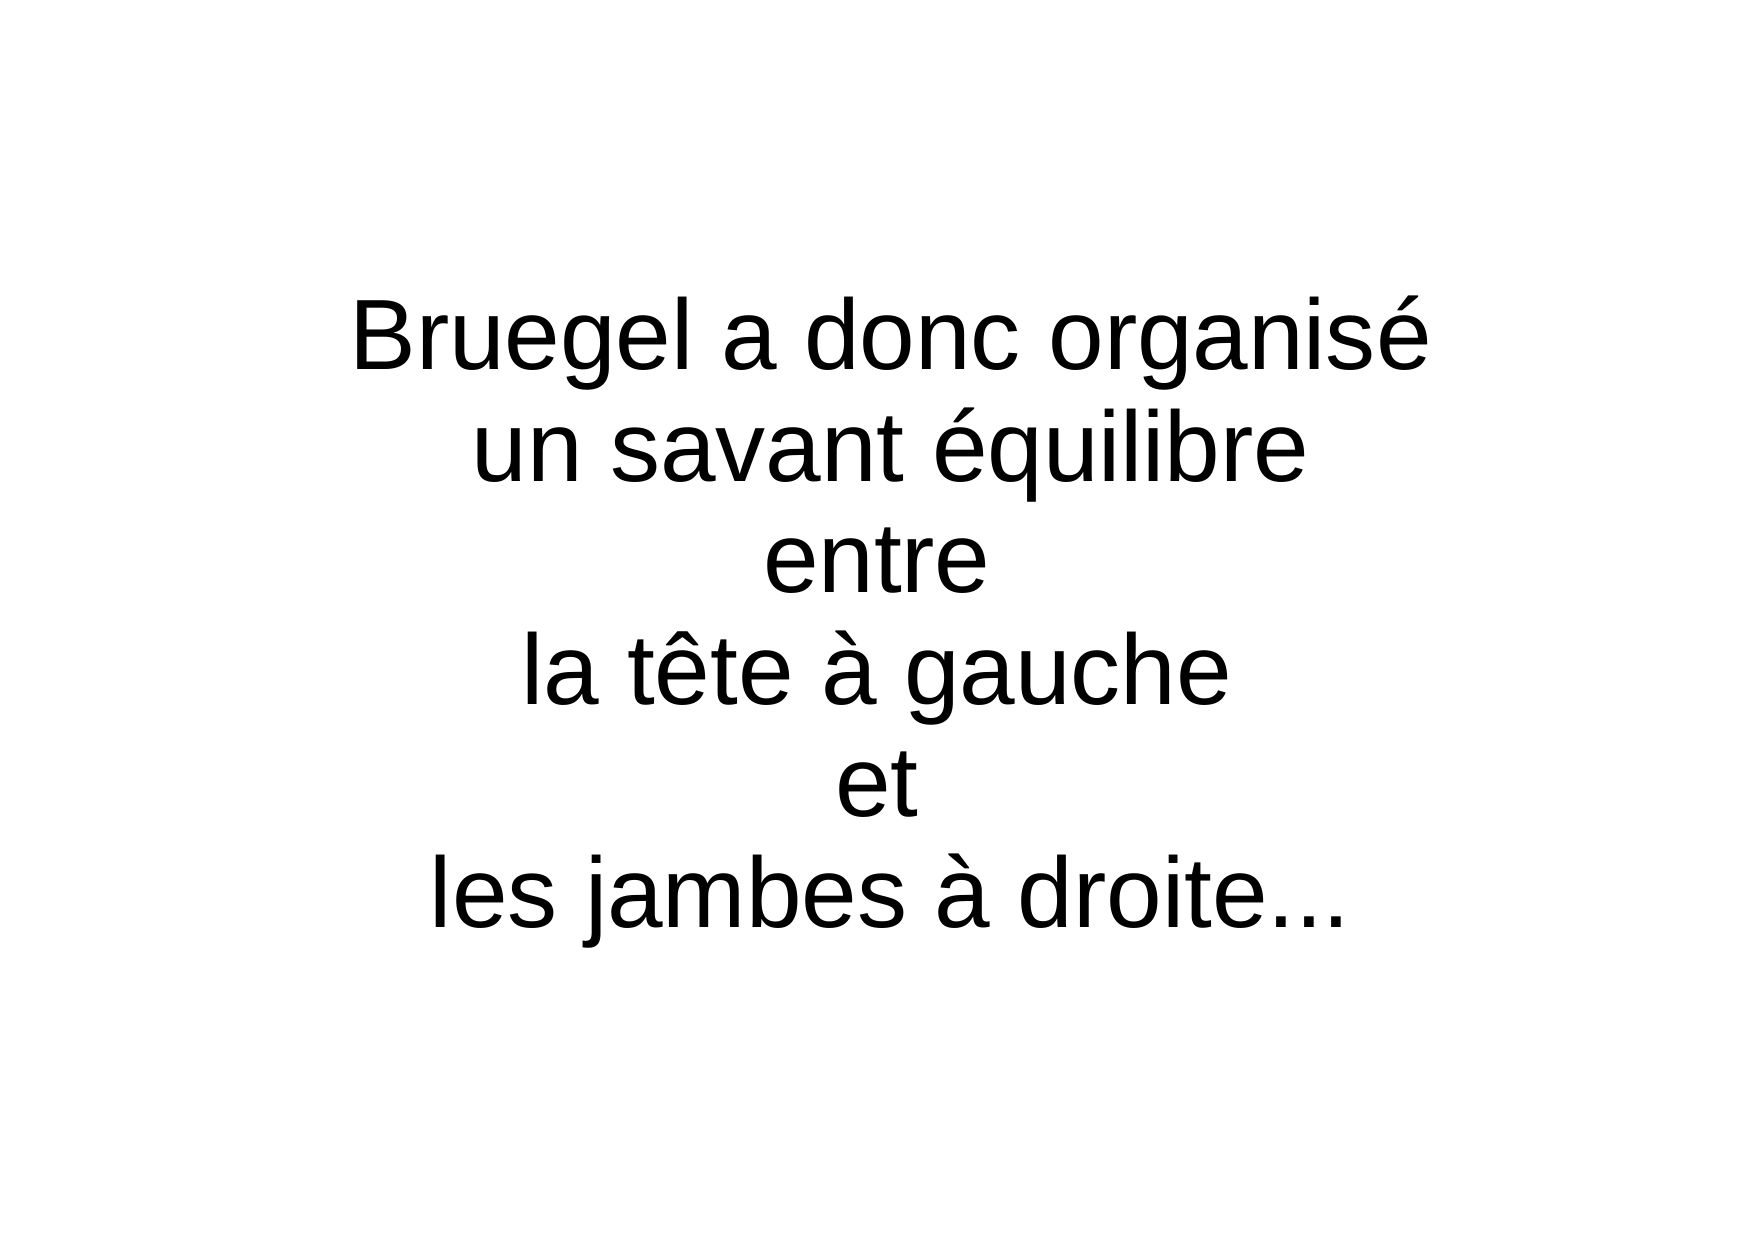

Bruegel a donc organisé
un savant équilibre
entre
la tête à gauche
et
les jambes à droite...